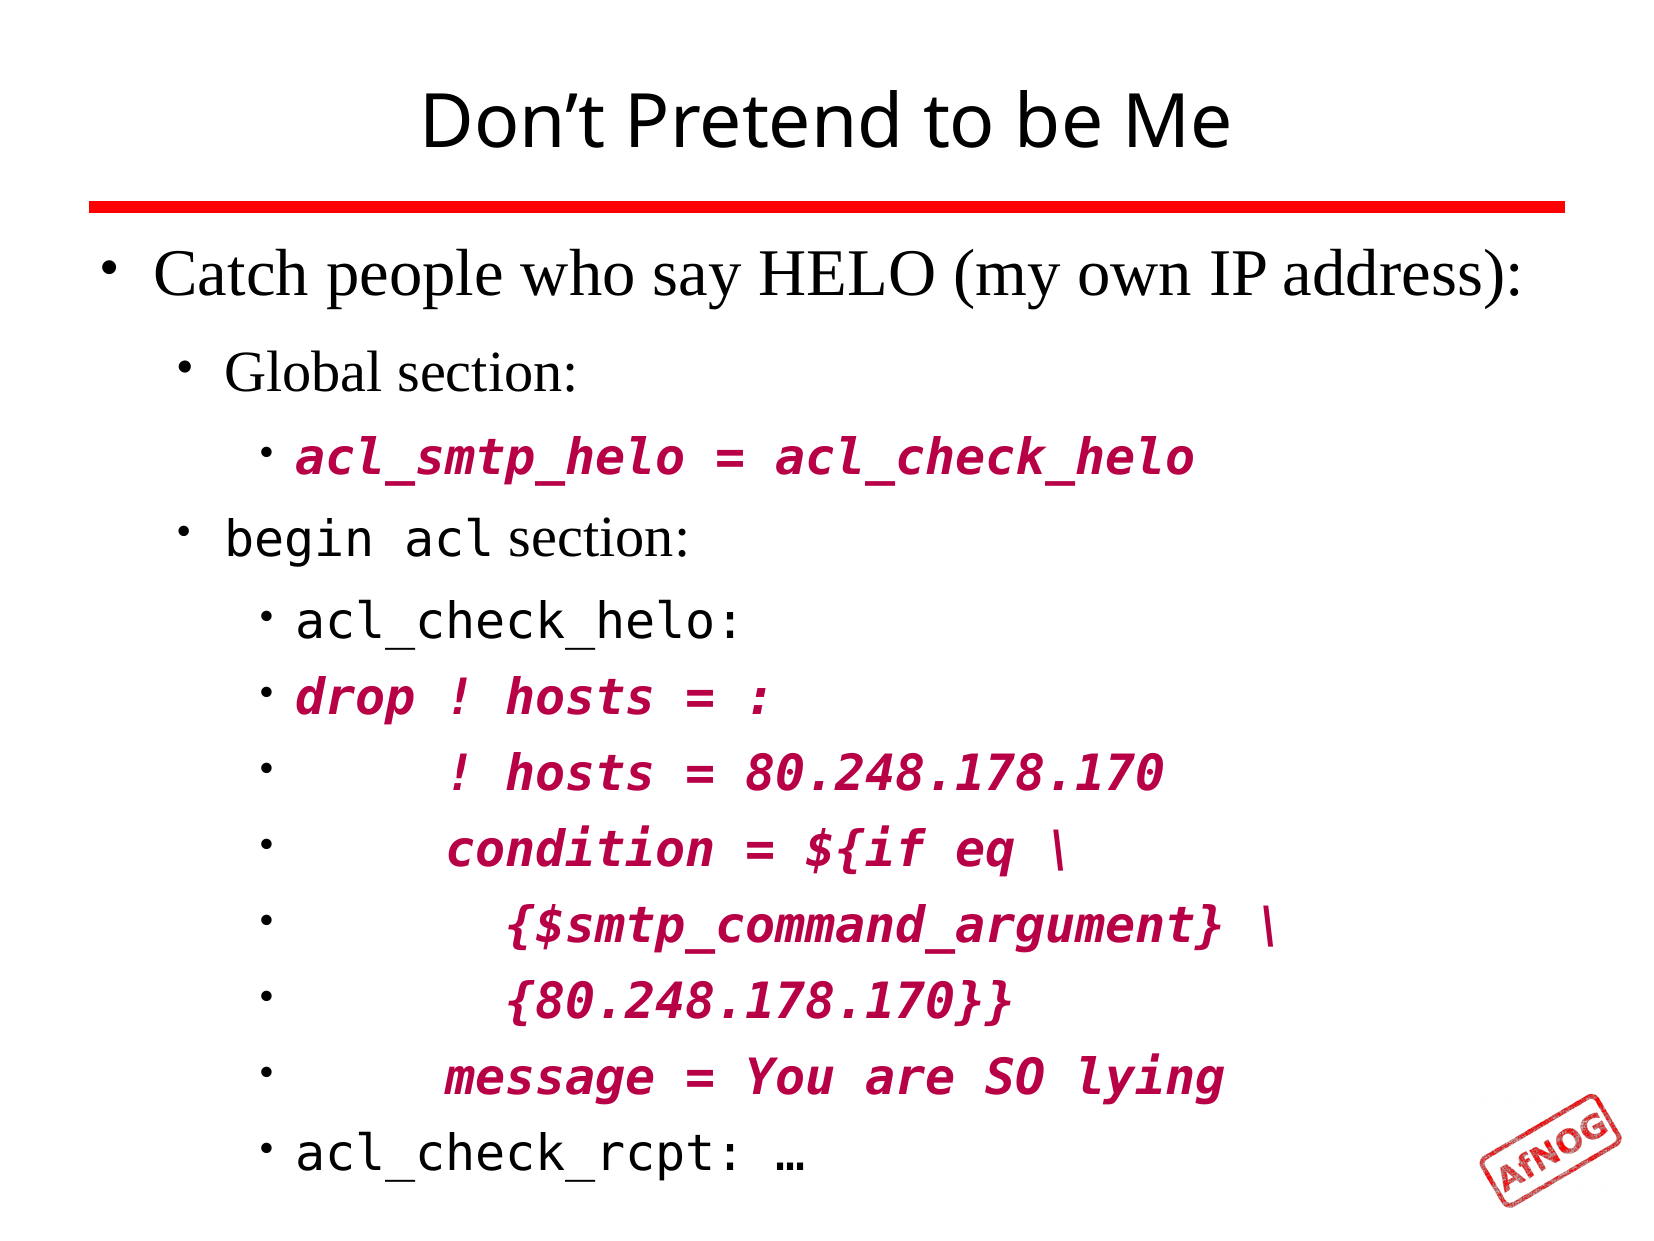

# Don’t Pretend to be Me
Catch people who say HELO (my own IP address):
Global section:
acl_smtp_helo = acl_check_helo
begin acl section:
acl_check_helo:
drop ! hosts = :
 ! hosts = 80.248.178.170
 condition = ${if eq \
 {$smtp_command_argument} \
 {80.248.178.170}}
 message = You are SO lying
acl_check_rcpt: …